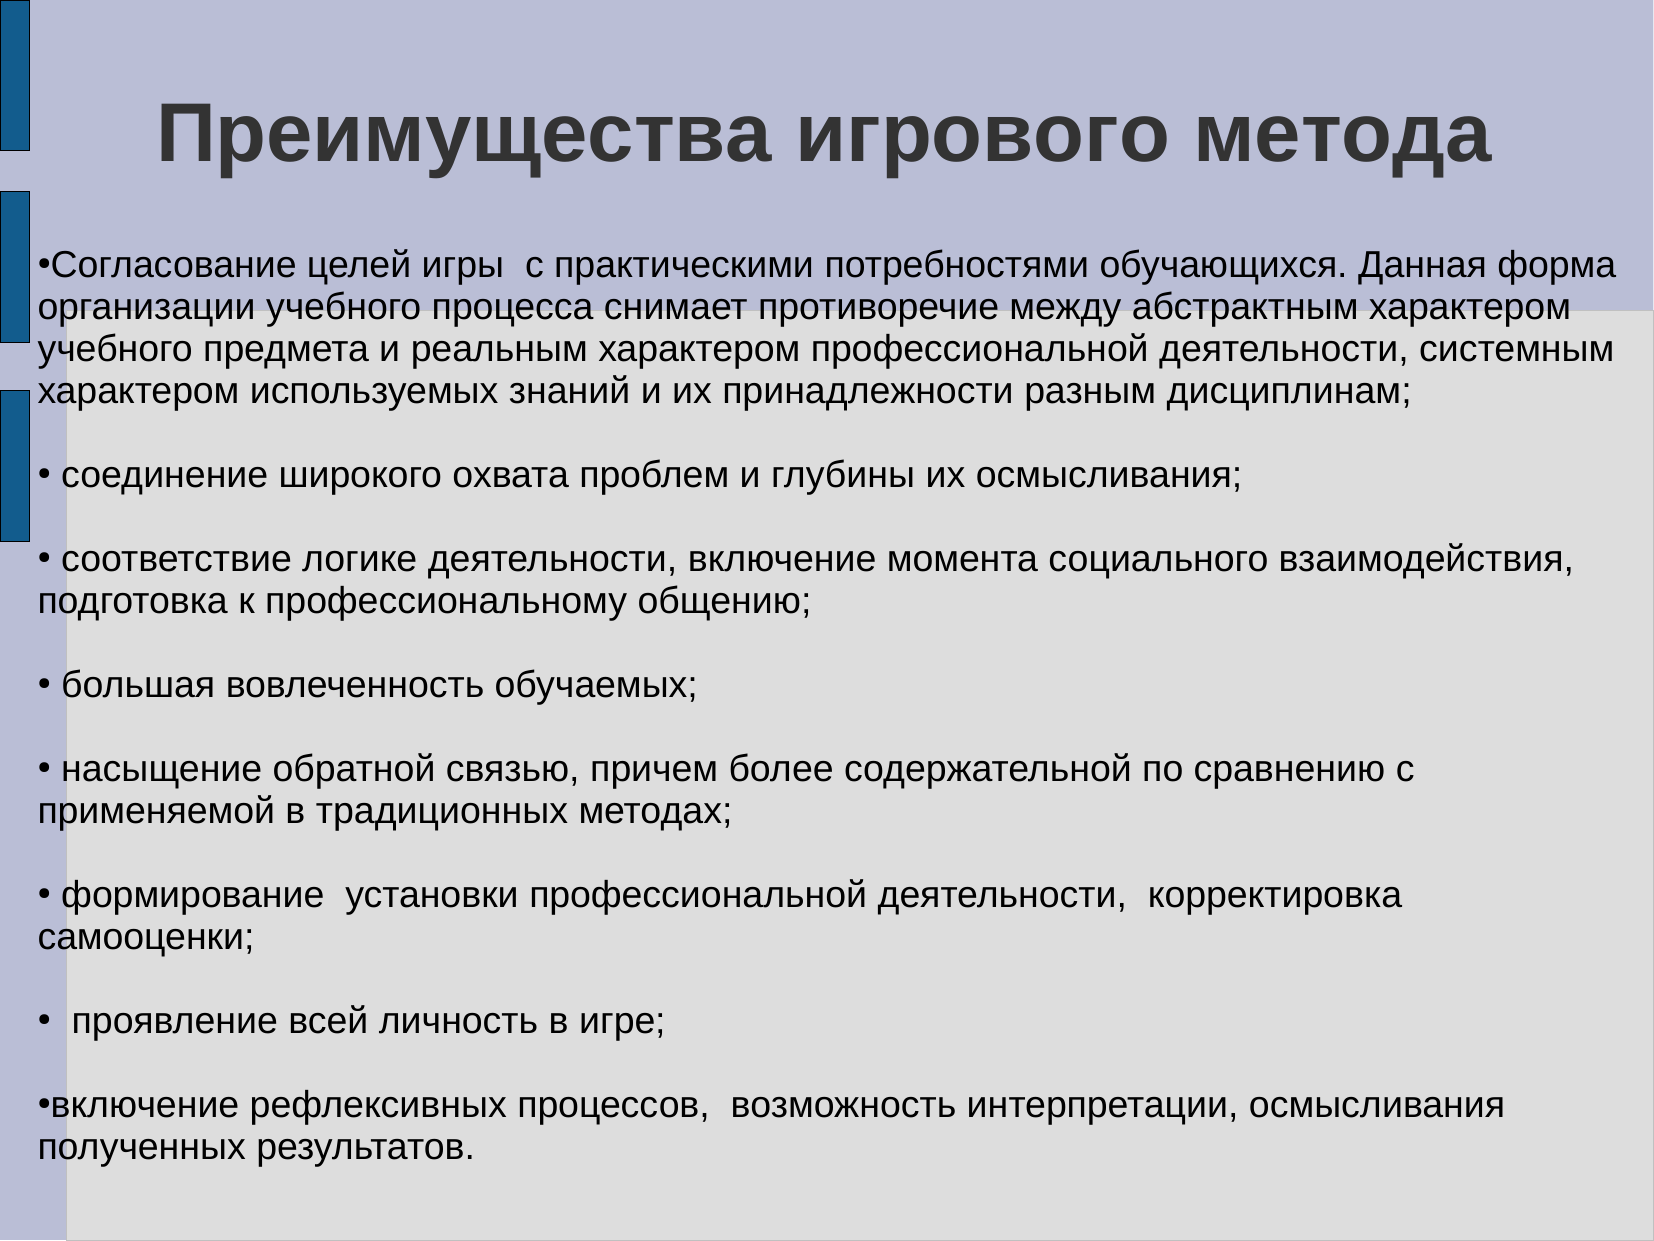

# Преимущества игрового метода
Согласование целей игры с практическими потребностями обучающихся. Данная форма организации учебного процесса снимает противоречие между абстрактным характером учебного предмета и реальным характером профессиональной деятельности, системным характером используемых знаний и их принадлежности разным дисциплинам;
 соединение широкого охвата проблем и глубины их осмысливания;
 соответствие логике деятельности, включение момента социального взаимодействия, подготовка к профессиональному общению;
 большая вовлеченность обучаемых;
 насыщение обратной связью, причем более содержательной по сравнению с применяемой в традиционных методах;
 формирование установки профессиональной деятельности, корректировка самооценки;
 проявление всей личность в игре;
включение рефлексивных процессов, возможность интерпретации, осмысливания полученных результатов.